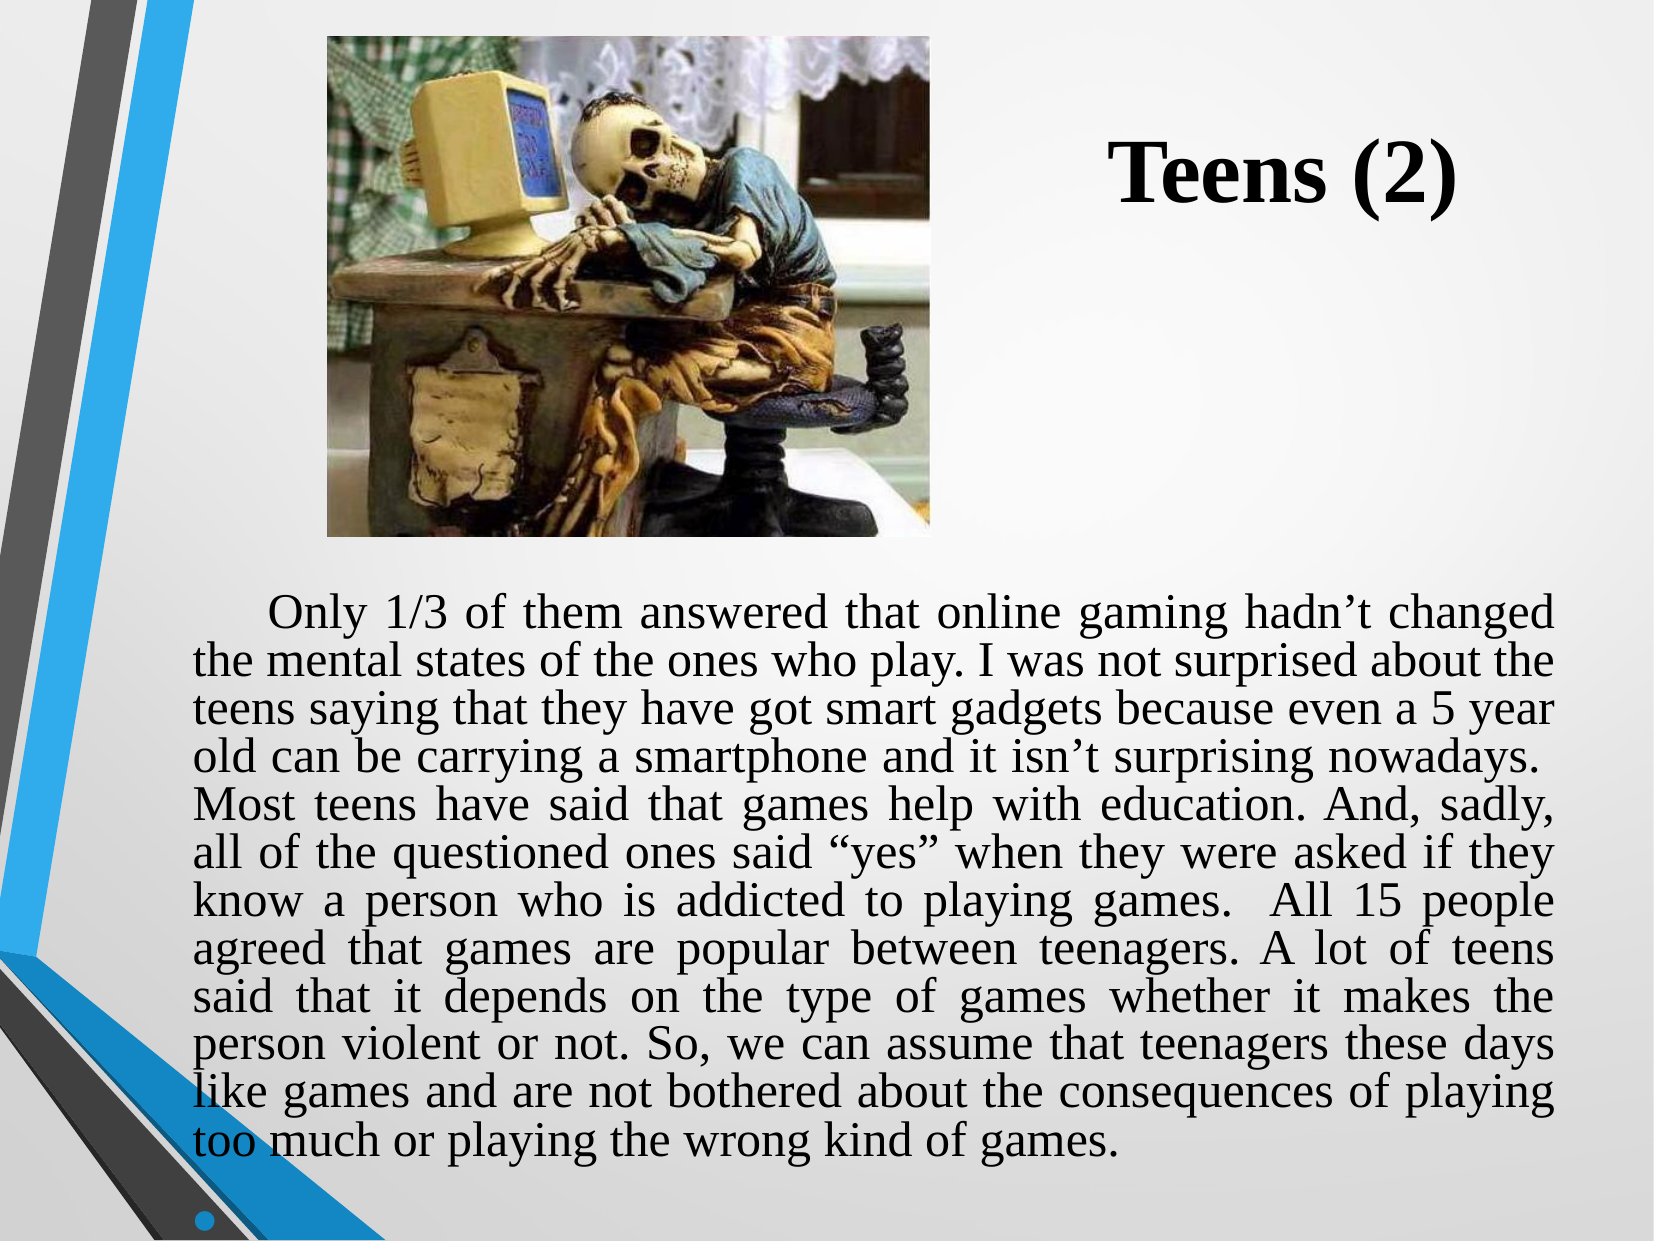

# Teens (2)
	Only 1/3 of them answered that online gaming hadn’t changed the mental states of the ones who play. I was not surprised about the teens saying that they have got smart gadgets because even a 5 year old can be carrying a smartphone and it isn’t surprising nowadays. Most teens have said that games help with education. And, sadly, all of the questioned ones said “yes” when they were asked if they know a person who is addicted to playing games. All 15 people agreed that games are popular between teenagers. A lot of teens said that it depends on the type of games whether it makes the person violent or not. So, we can assume that teenagers these days like games and are not bothered about the consequences of playing too much or playing the wrong kind of games.